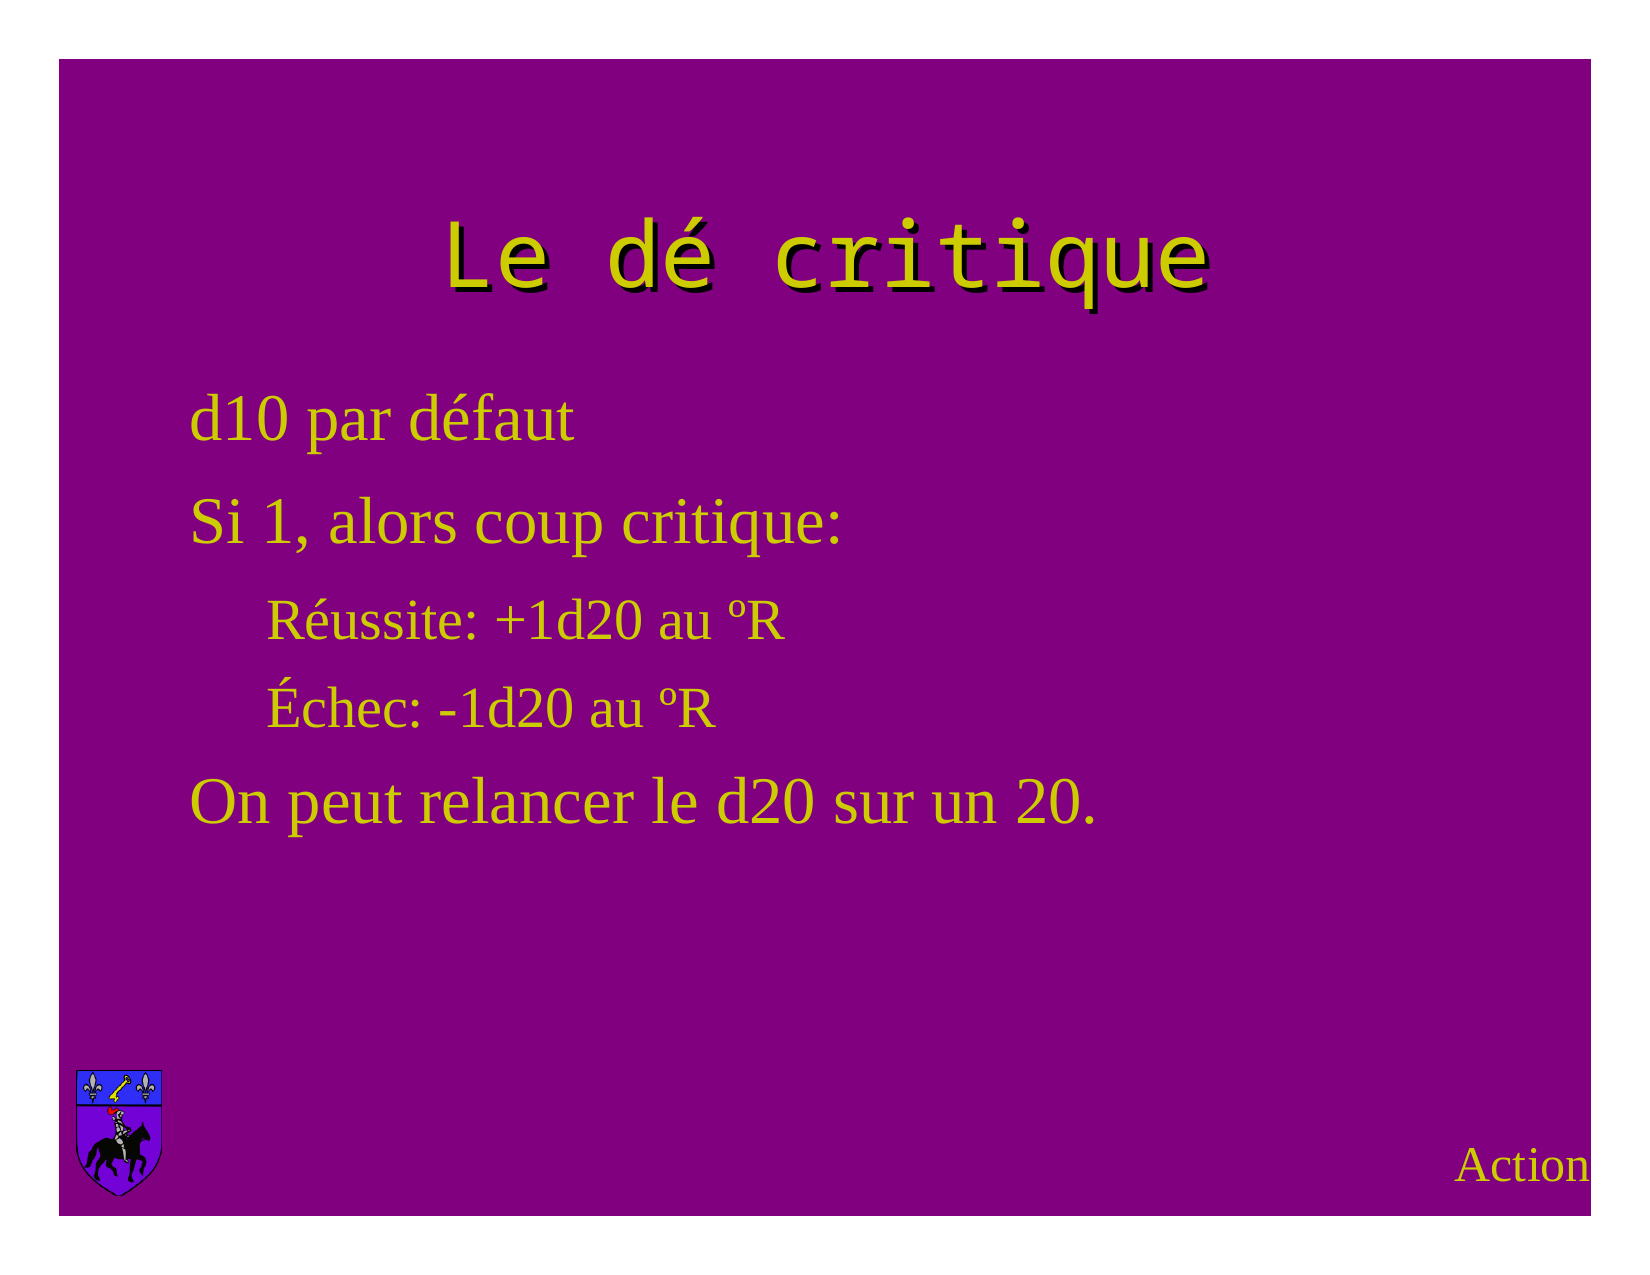

# Le dé critique
d10 par défaut
Si 1, alors coup critique:
Réussite: +1d20 au ºR
Échec: -1d20 au ºR
On peut relancer le d20 sur un 20.
Action